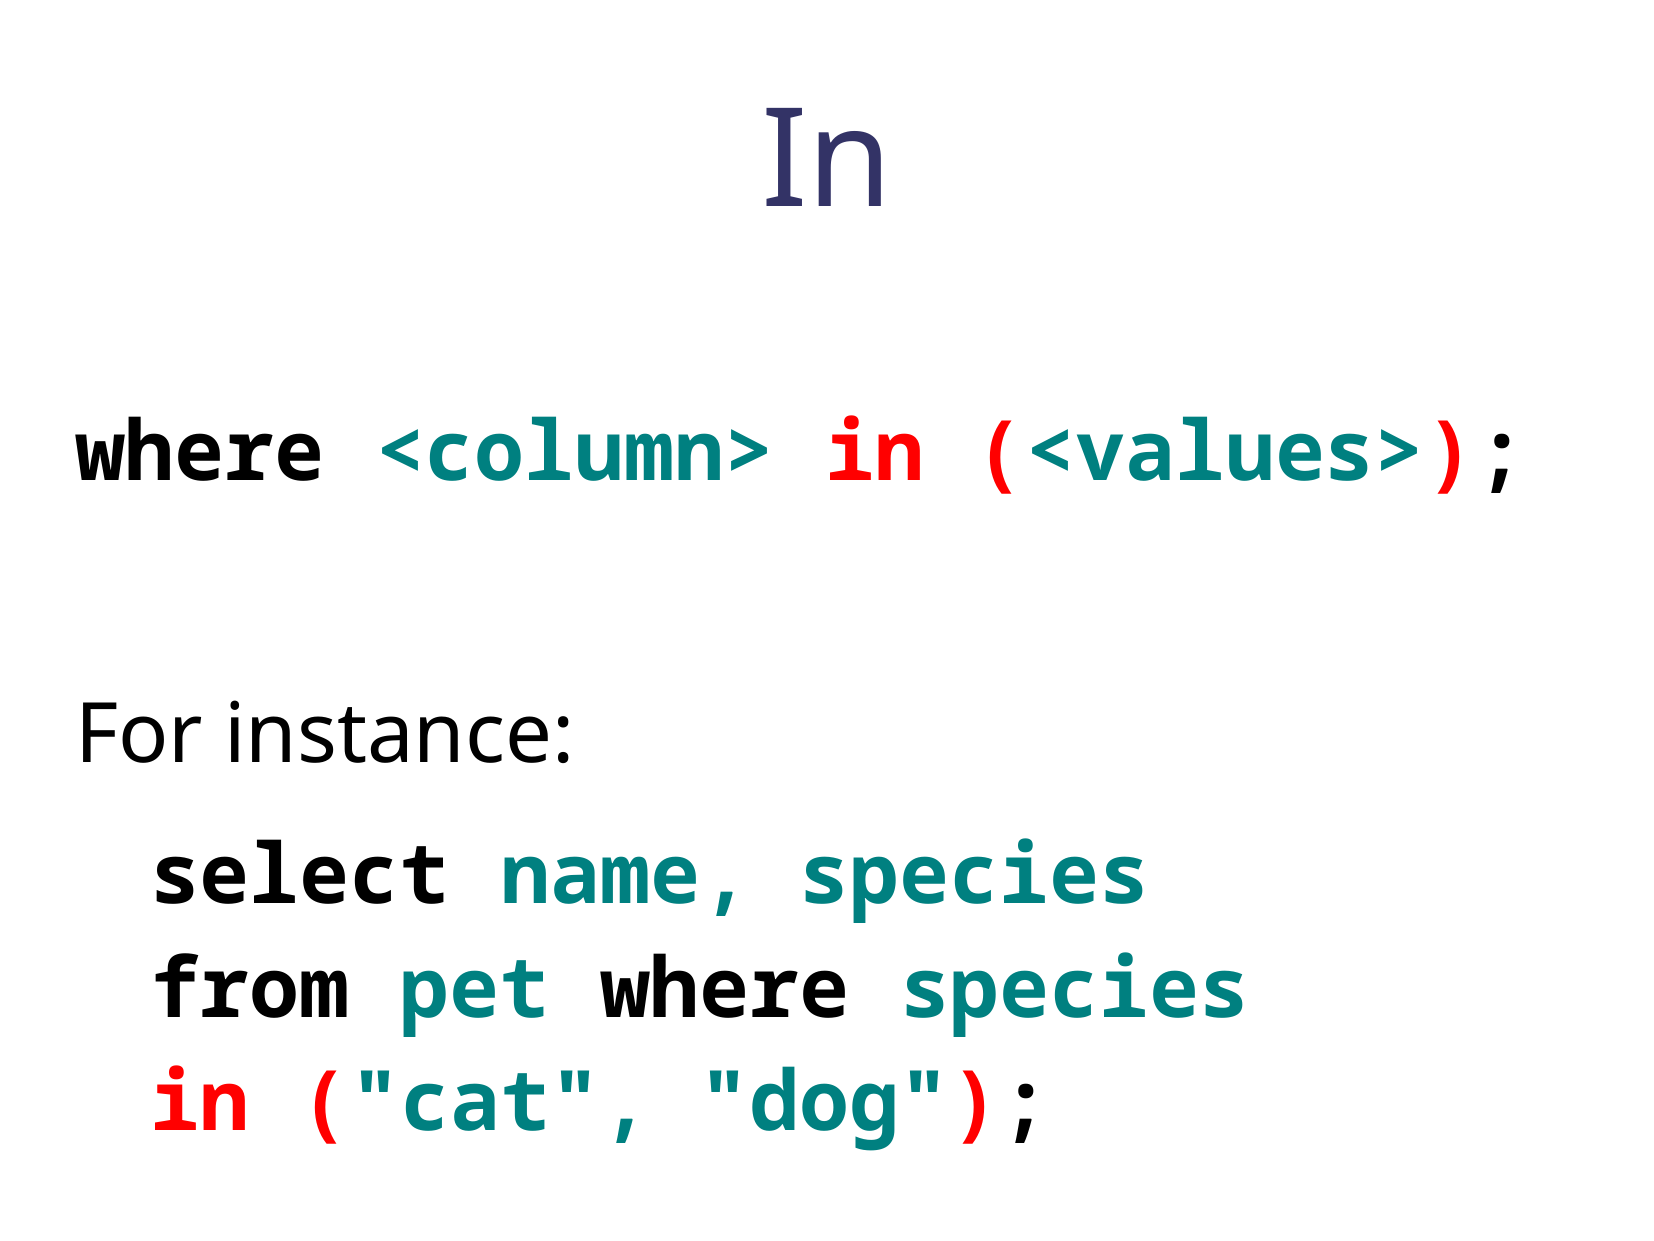

# In
where <column> in (<values>);
For instance:
select name, species
from pet where species
in ("cat", "dog");